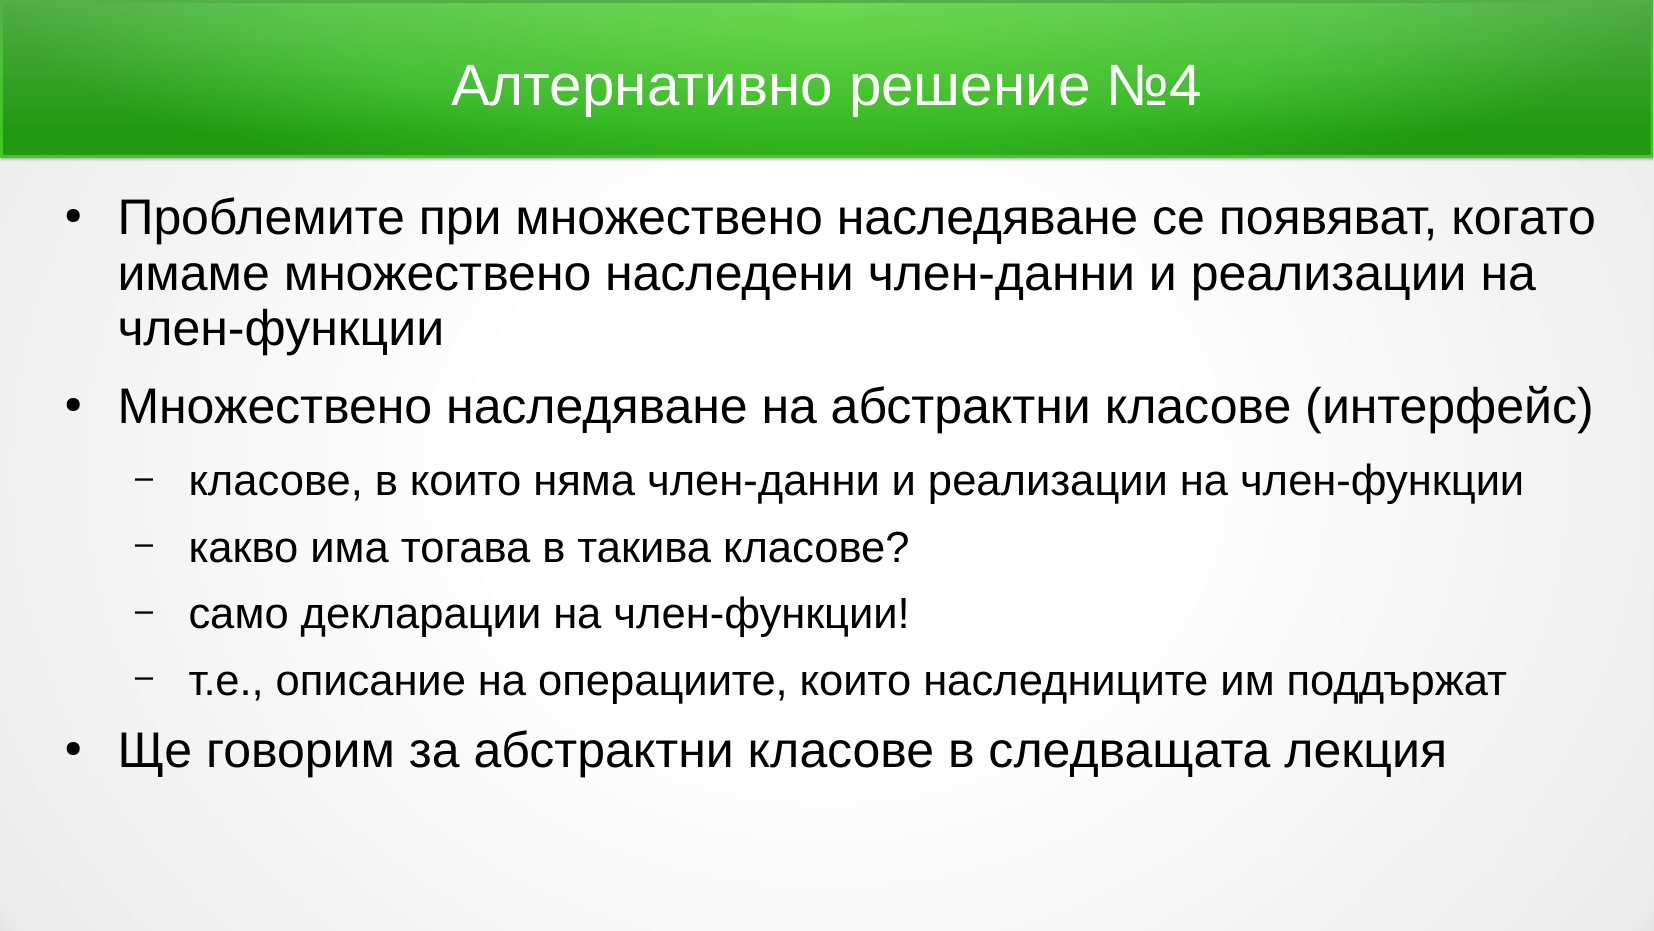

# Алтернативно решение №4
Проблемите при множествено наследяване се появяват, когато имаме множествено наследени член-данни и реализации на член-функции
Множествено наследяване на абстрактни класове (интерфейс)
класове, в които няма член-данни и реализации на член-функции
какво има тогава в такива класове?
само декларации на член-функции!
т.е., описание на операциите, които наследниците им поддържат
Ще говорим за абстрактни класове в следващата лекция